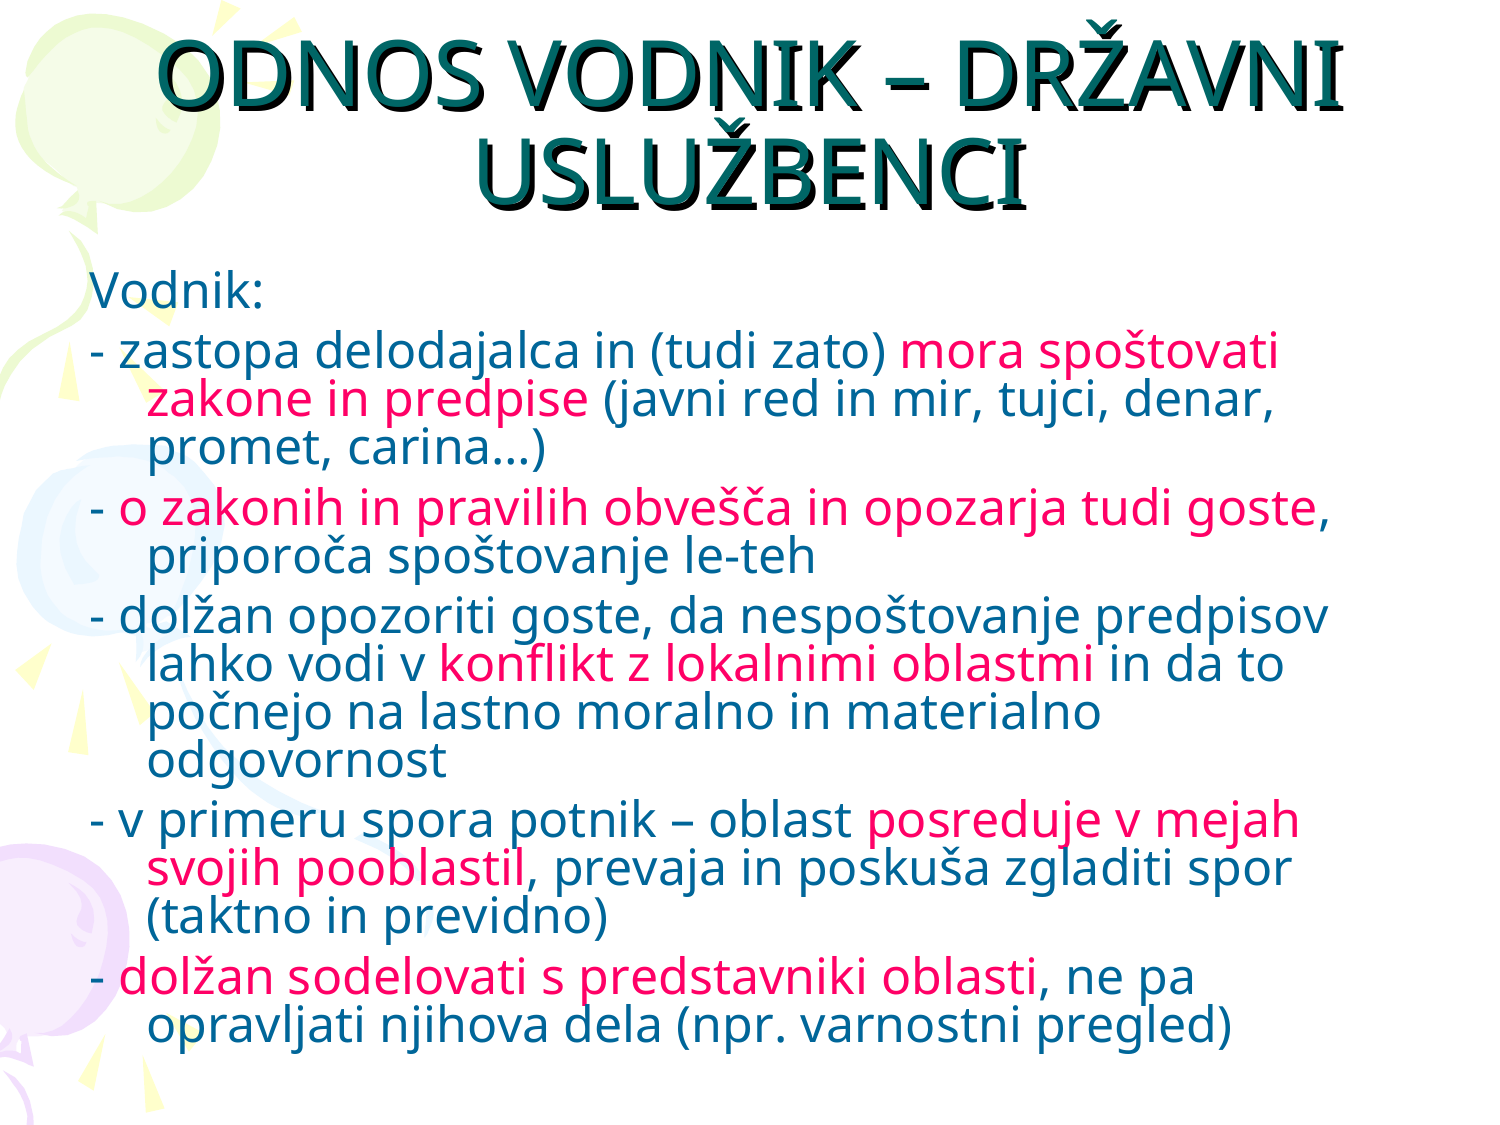

# ODNOS VODNIK – DRŽAVNI USLUŽBENCI
Vodnik:
- zastopa delodajalca in (tudi zato) mora spoštovati zakone in predpise (javni red in mir, tujci, denar, promet, carina…)
- o zakonih in pravilih obvešča in opozarja tudi goste, priporoča spoštovanje le-teh
- dolžan opozoriti goste, da nespoštovanje predpisov lahko vodi v konflikt z lokalnimi oblastmi in da to počnejo na lastno moralno in materialno odgovornost
- v primeru spora potnik – oblast posreduje v mejah svojih pooblastil, prevaja in poskuša zgladiti spor (taktno in previdno)
- dolžan sodelovati s predstavniki oblasti, ne pa opravljati njihova dela (npr. varnostni pregled)